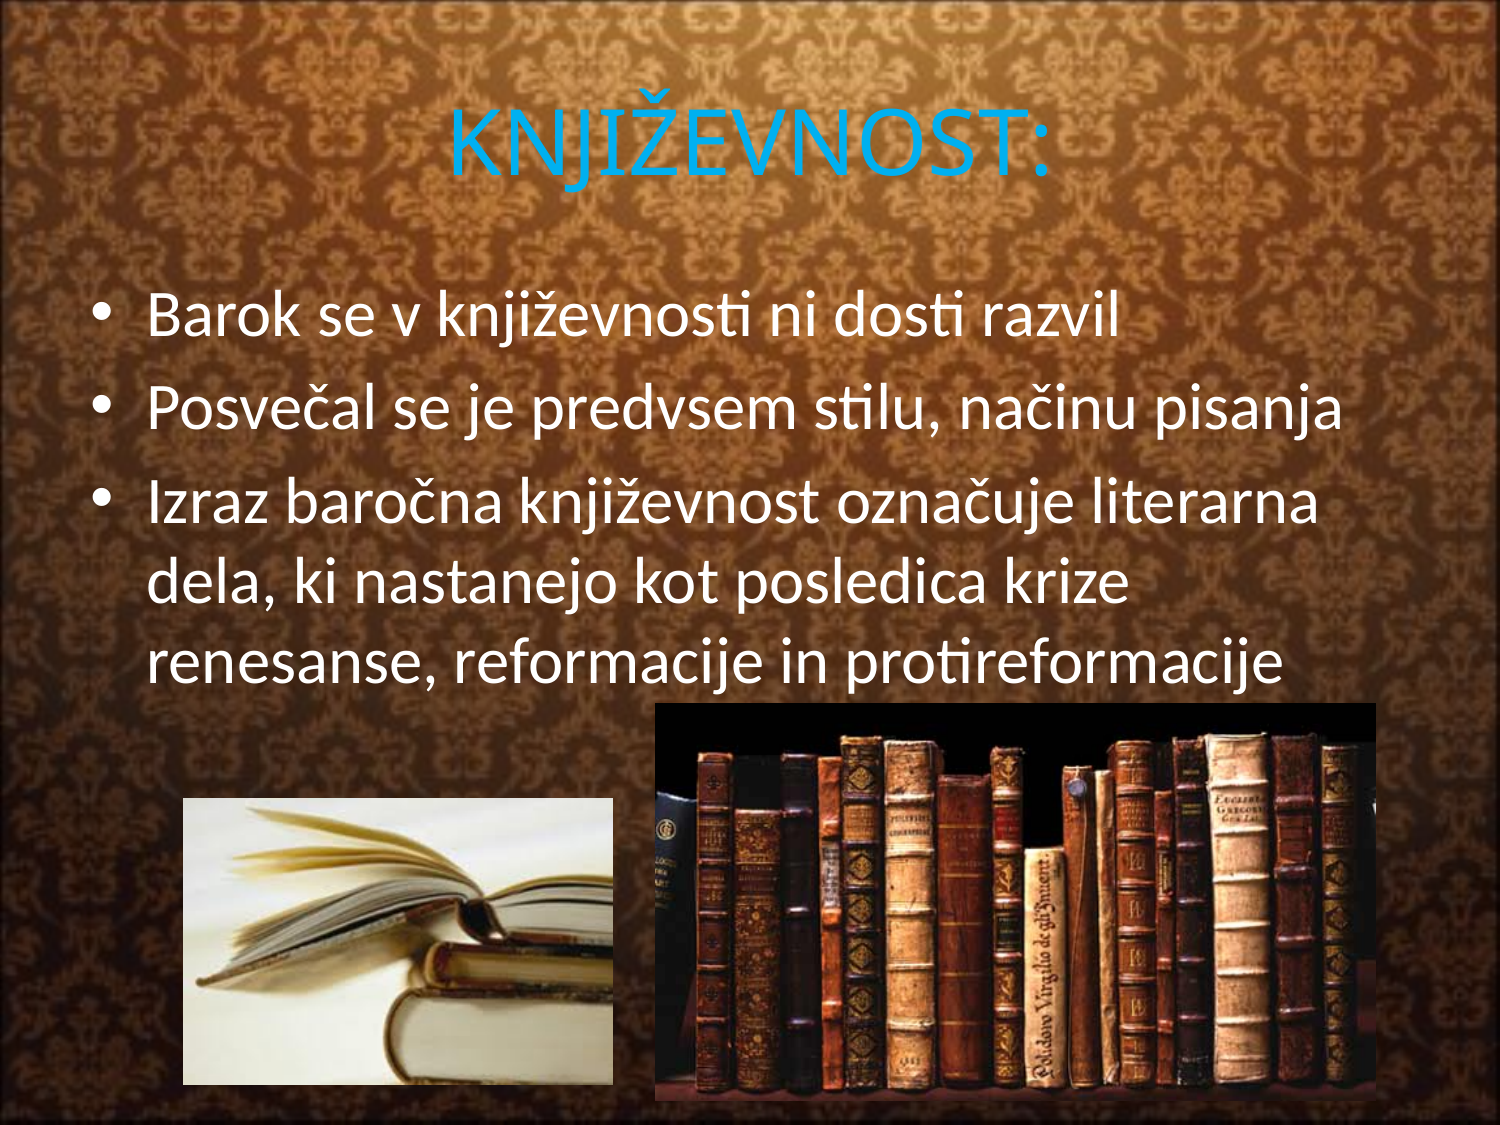

# KNJIŽEVNOST:
Barok se v književnosti ni dosti razvil
Posvečal se je predvsem stilu, načinu pisanja
Izraz baročna književnost označuje literarna dela, ki nastanejo kot posledica krize renesanse, reformacije in protireformacije